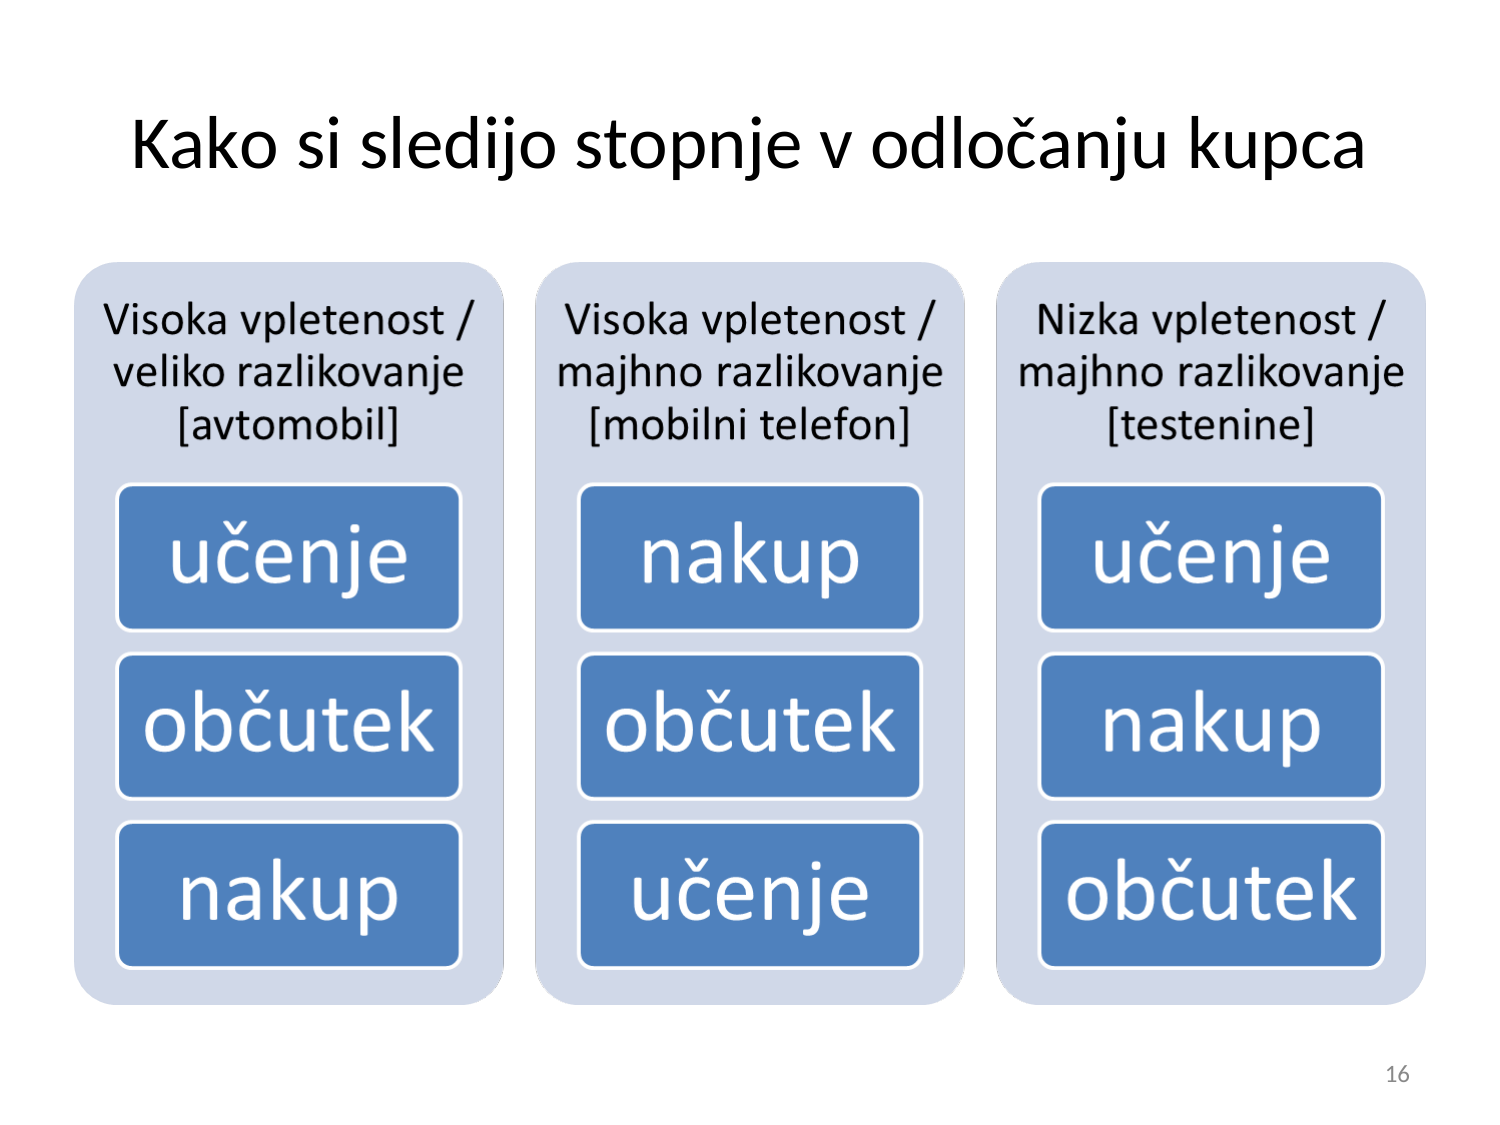

# Kako si sledijo stopnje v odločanju kupca